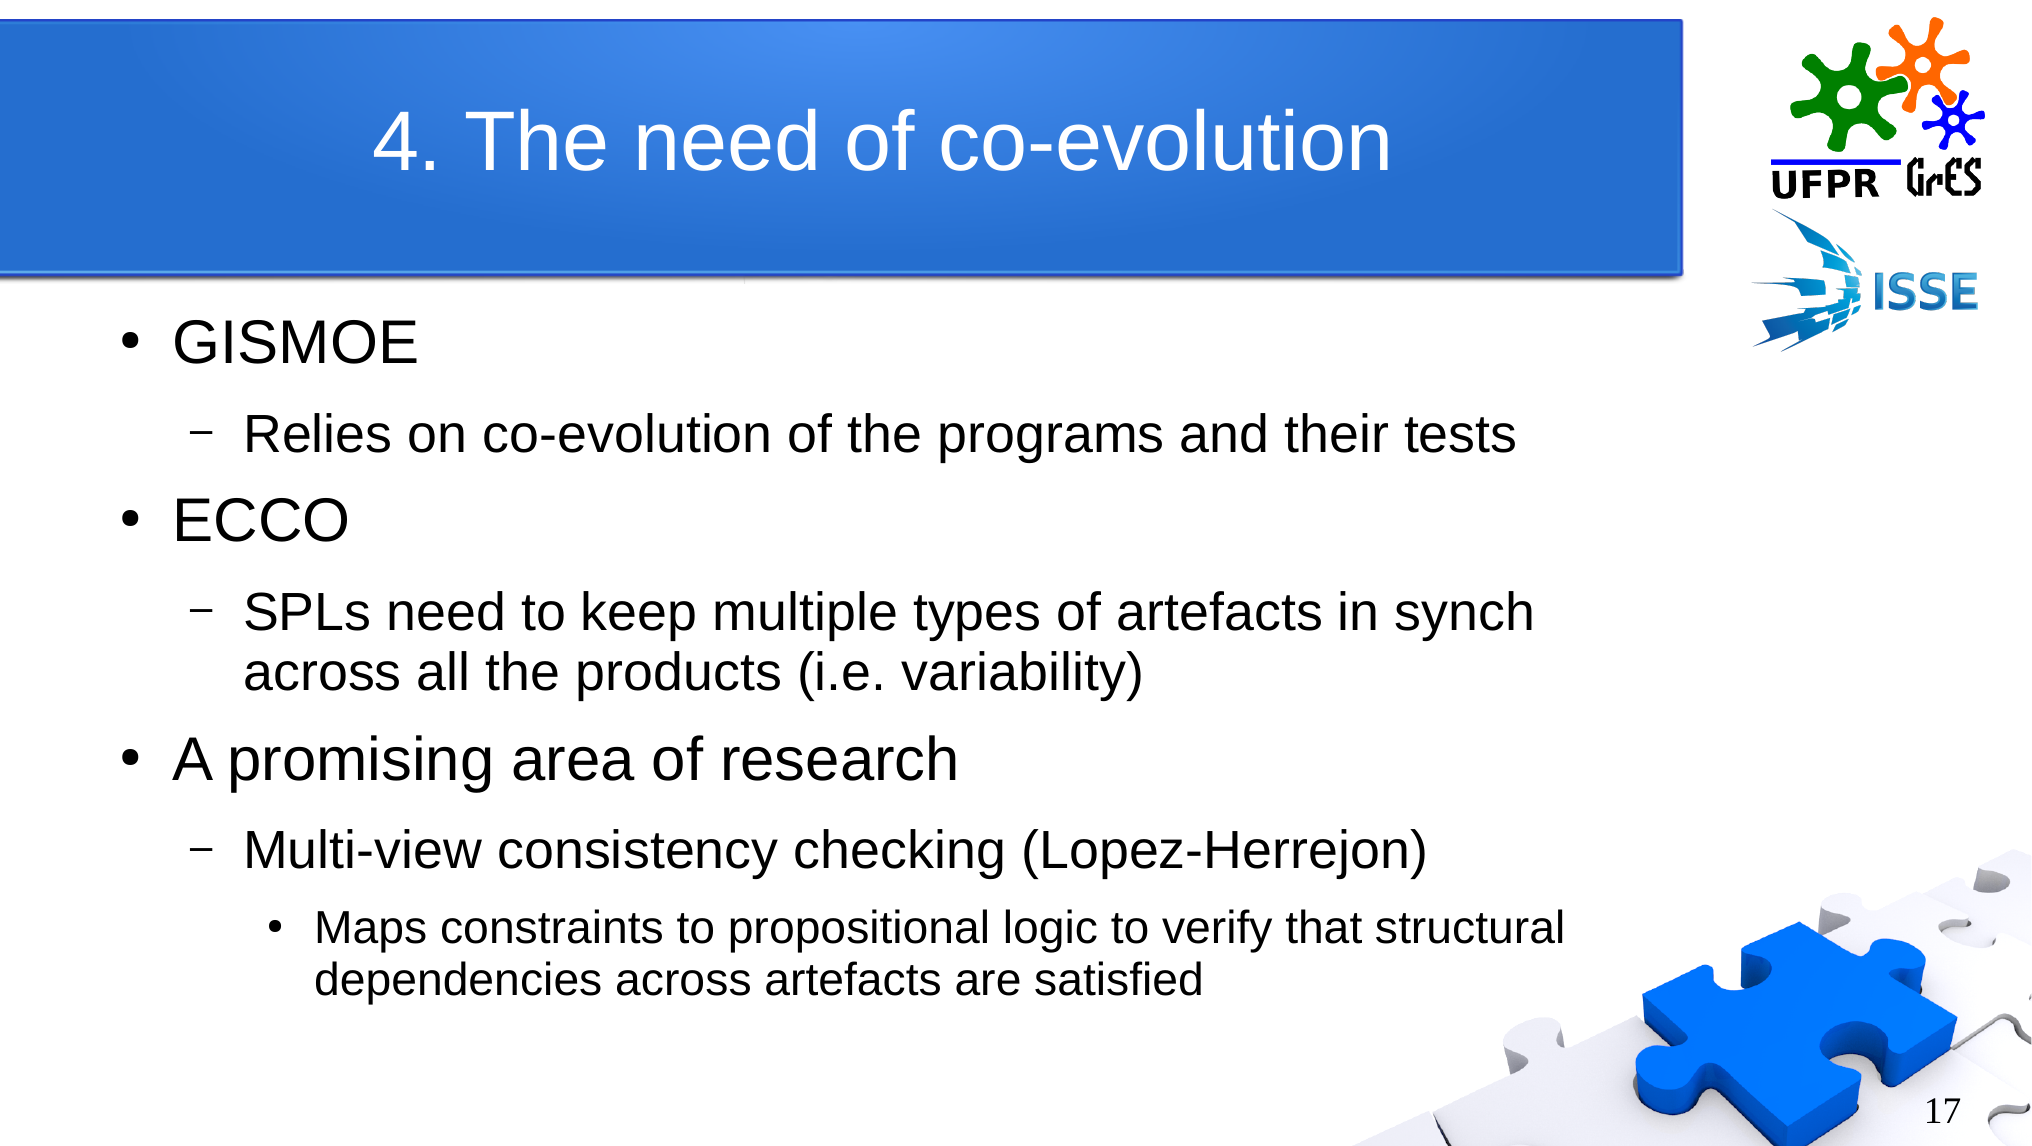

# 4. The need of co-evolution
GISMOE
Relies on co-evolution of the programs and their tests
ECCO
SPLs need to keep multiple types of artefacts in synch across all the products (i.e. variability)
A promising area of research
Multi-view consistency checking (Lopez-Herrejon)
Maps constraints to propositional logic to verify that structural dependencies across artefacts are satisfied
17